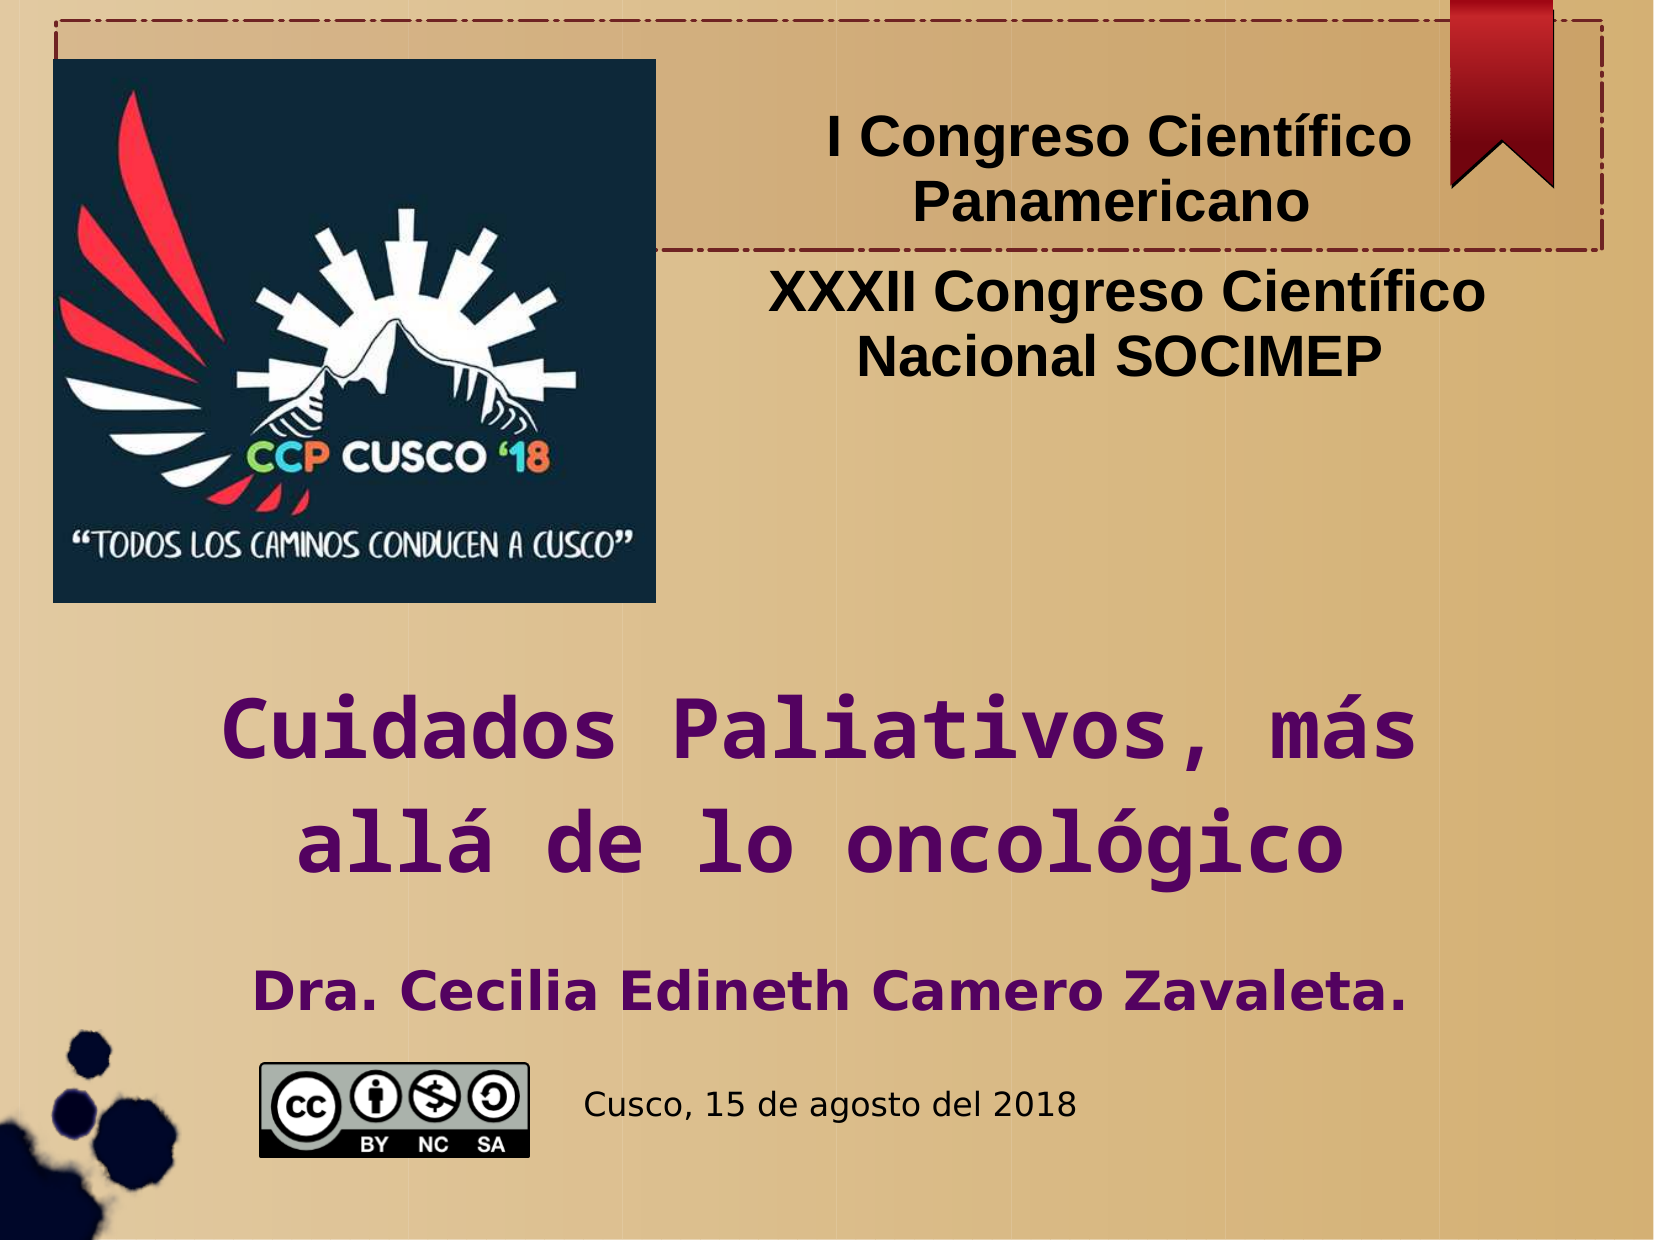

I Congreso Científico Panamericano
 XXXII Congreso Científico Nacional SOCIMEP
# Cuidados Paliativos, más allá de lo oncológico
Dra. Cecilia Edineth Camero Zavaleta.
Cusco, 15 de agosto del 2018